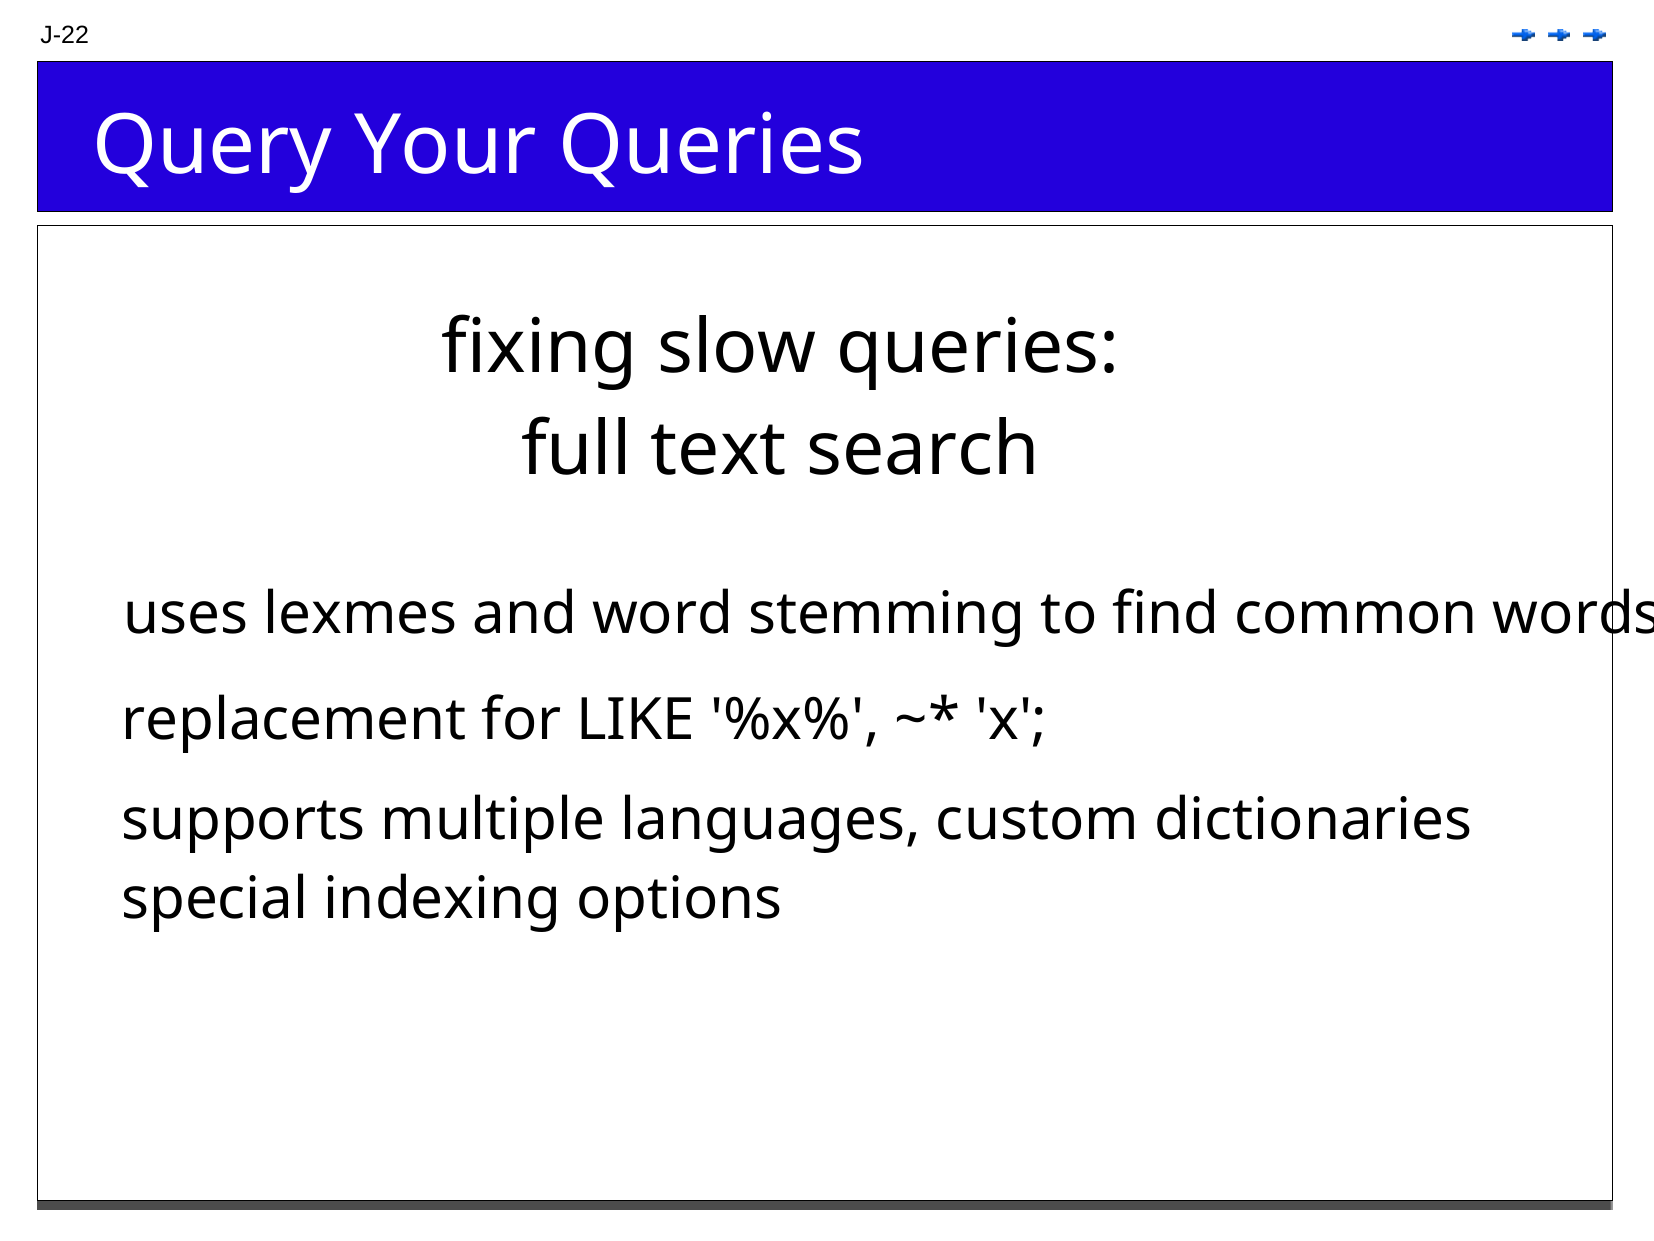

J-22
Query Your Queries
fixing slow queries:
full text search
 uses lexmes and word stemming to find common words
 replacement for LIKE '%x%', ~* 'x';
 supports multiple languages, custom dictionaries
 special indexing options